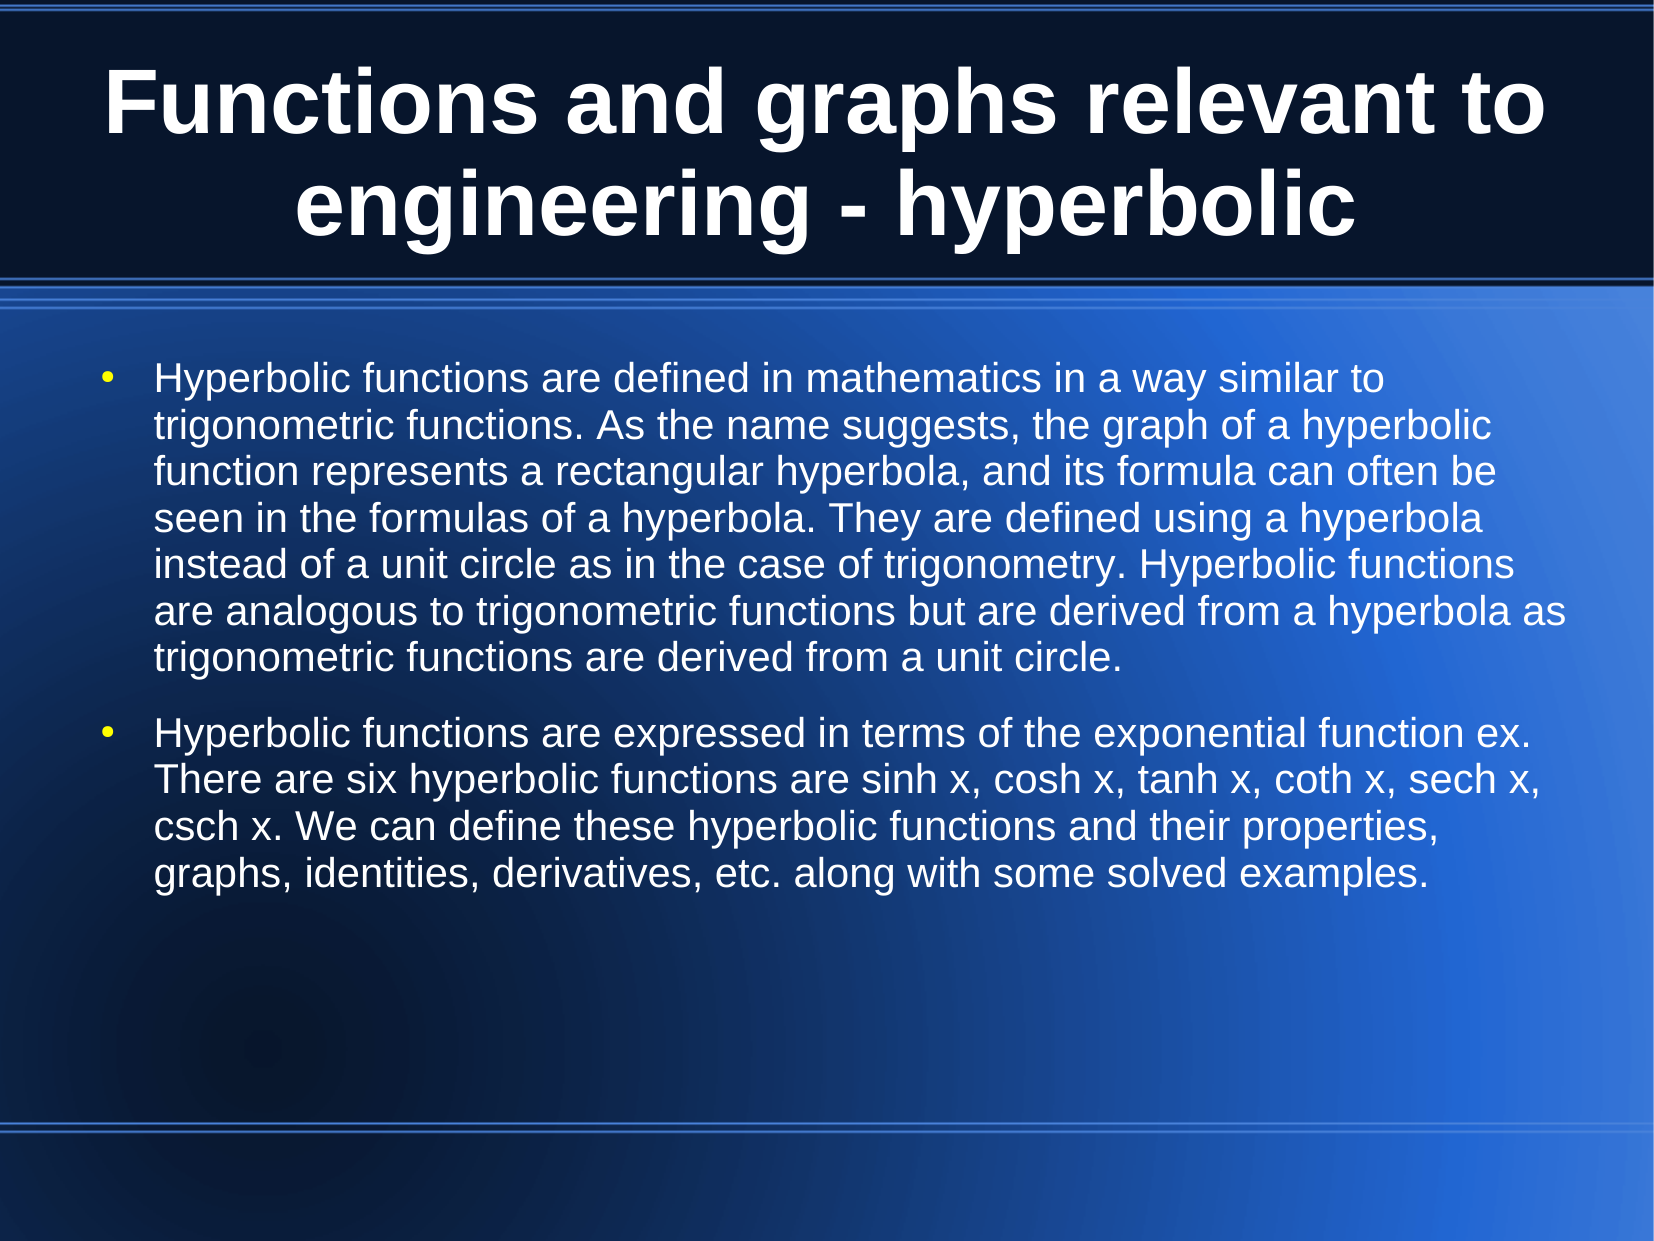

# Functions and graphs relevant to engineering - hyperbolic
Hyperbolic functions are defined in mathematics in a way similar to trigonometric functions. As the name suggests, the graph of a hyperbolic function represents a rectangular hyperbola, and its formula can often be seen in the formulas of a hyperbola. They are defined using a hyperbola instead of a unit circle as in the case of trigonometry. Hyperbolic functions are analogous to trigonometric functions but are derived from a hyperbola as trigonometric functions are derived from a unit circle.
Hyperbolic functions are expressed in terms of the exponential function ex. There are six hyperbolic functions are sinh x, cosh x, tanh x, coth x, sech x, csch x. We can define these hyperbolic functions and their properties, graphs, identities, derivatives, etc. along with some solved examples.